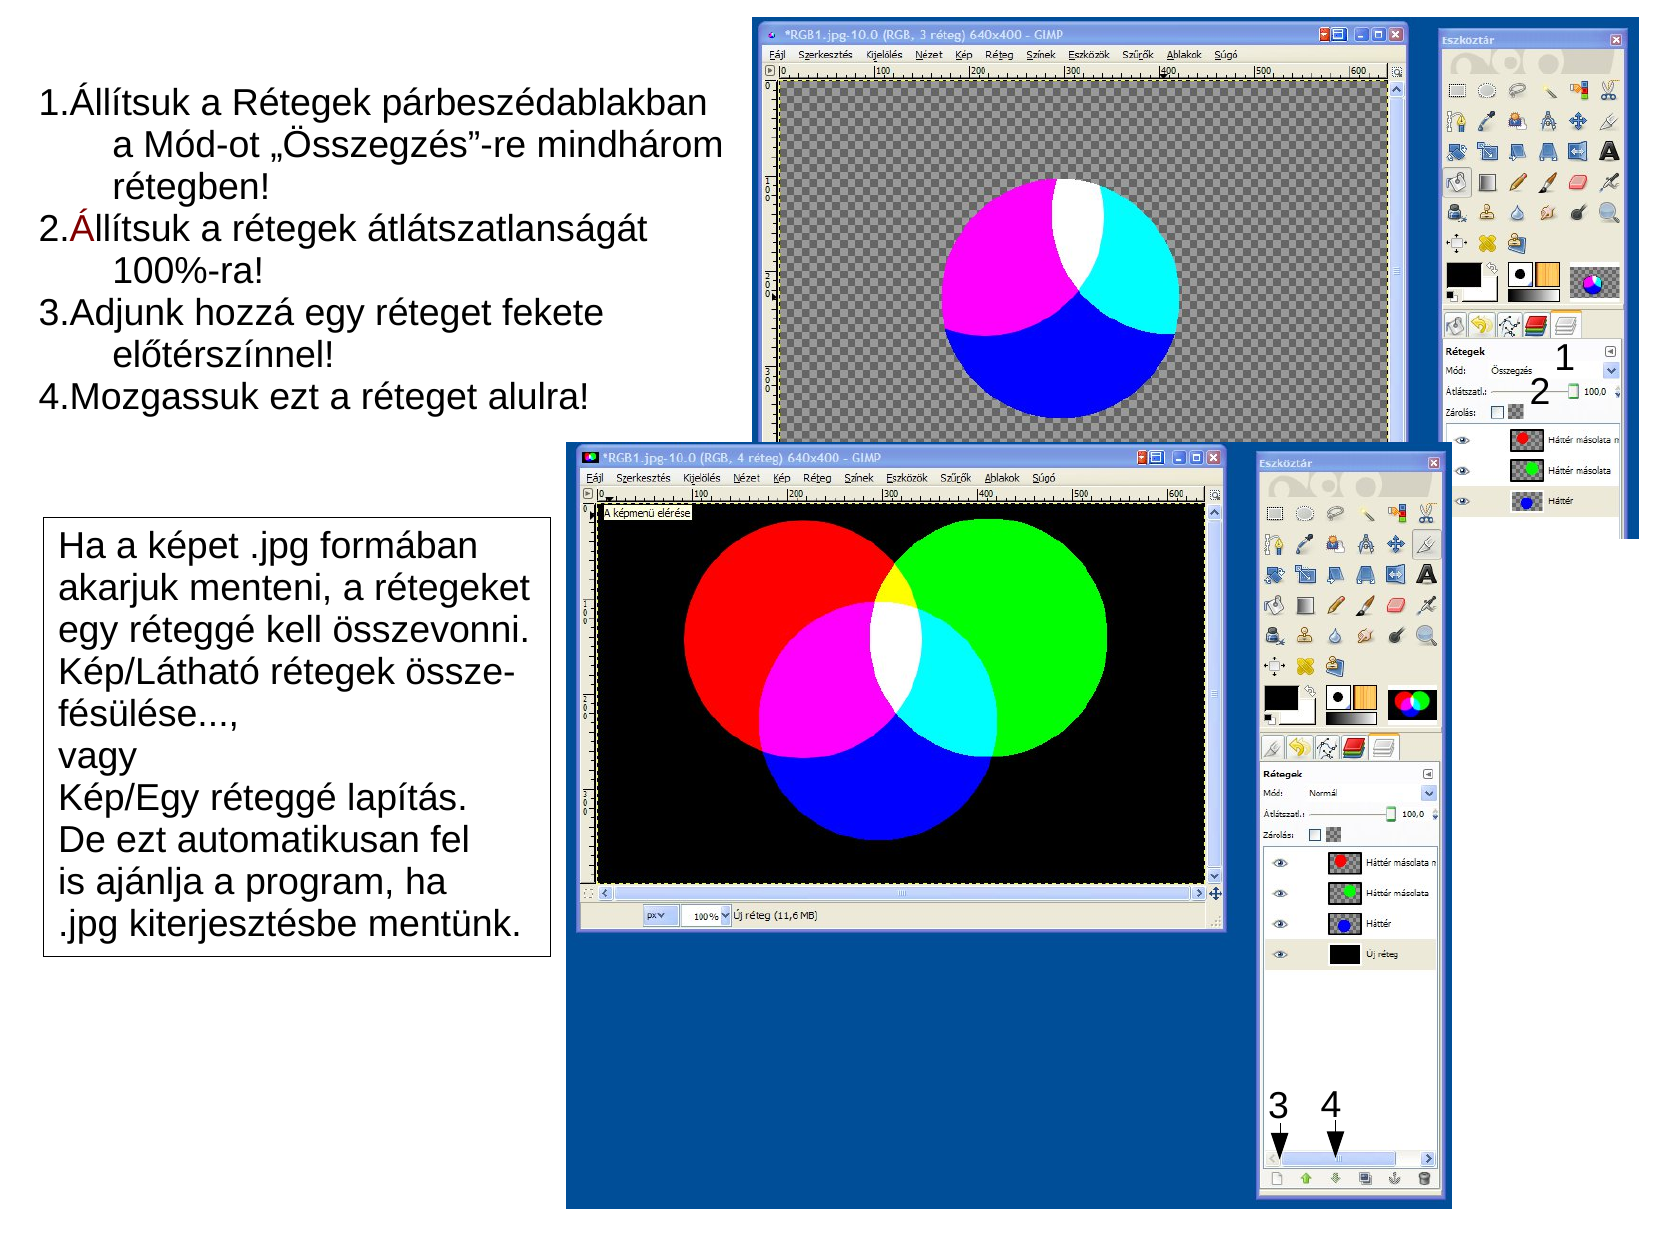

Állítsuk a Rétegek párbeszédablakban
	a Mód-ot „Összegzés”-re mindhárom
	rétegben!
Állítsuk a rétegek átlátszatlanságát
	100%-ra!
Adjunk hozzá egy réteget fekete
	előtérszínnel!
Mozgassuk ezt a réteget alulra!
1
2
Ha a képet .jpg formában
akarjuk menteni, a rétegeket
egy réteggé kell összevonni.
Kép/Látható rétegek össze-
fésülése...,
vagy
Kép/Egy réteggé lapítás.
De ezt automatikusan fel
is ajánlja a program, ha
.jpg kiterjesztésbe mentünk.
4
3